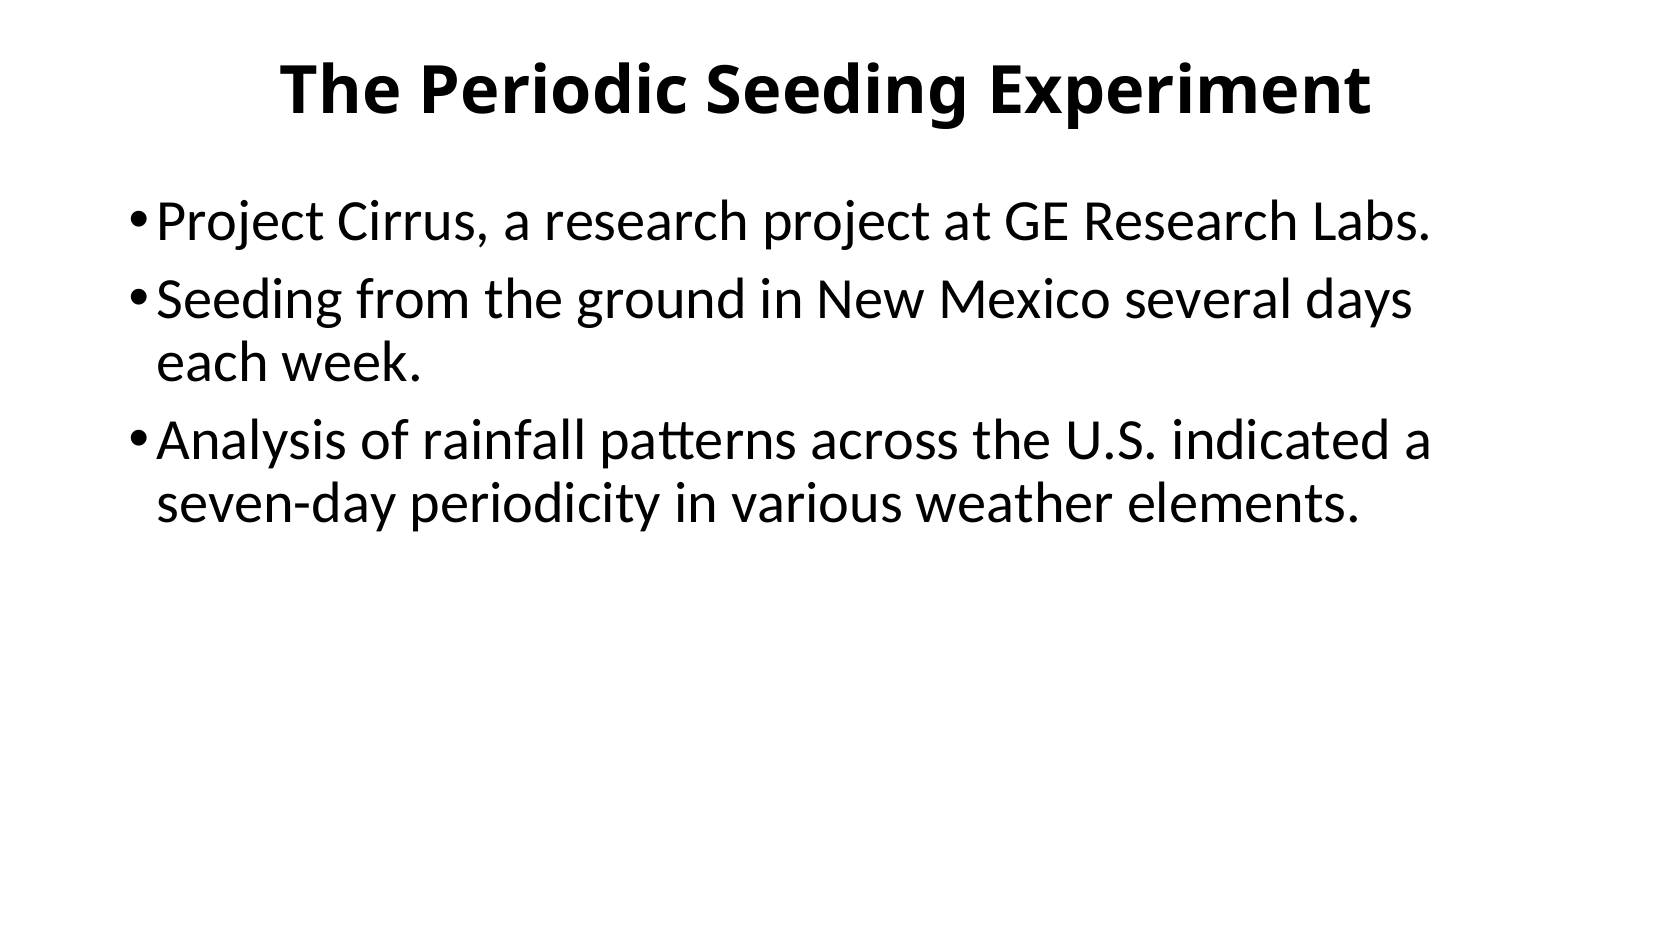

# The Periodic Seeding Experiment
Project Cirrus, a research project at GE Research Labs.
Seeding from the ground in New Mexico several days each week.
Analysis of rainfall patterns across the U.S. indicated a seven-day periodicity in various weather elements.